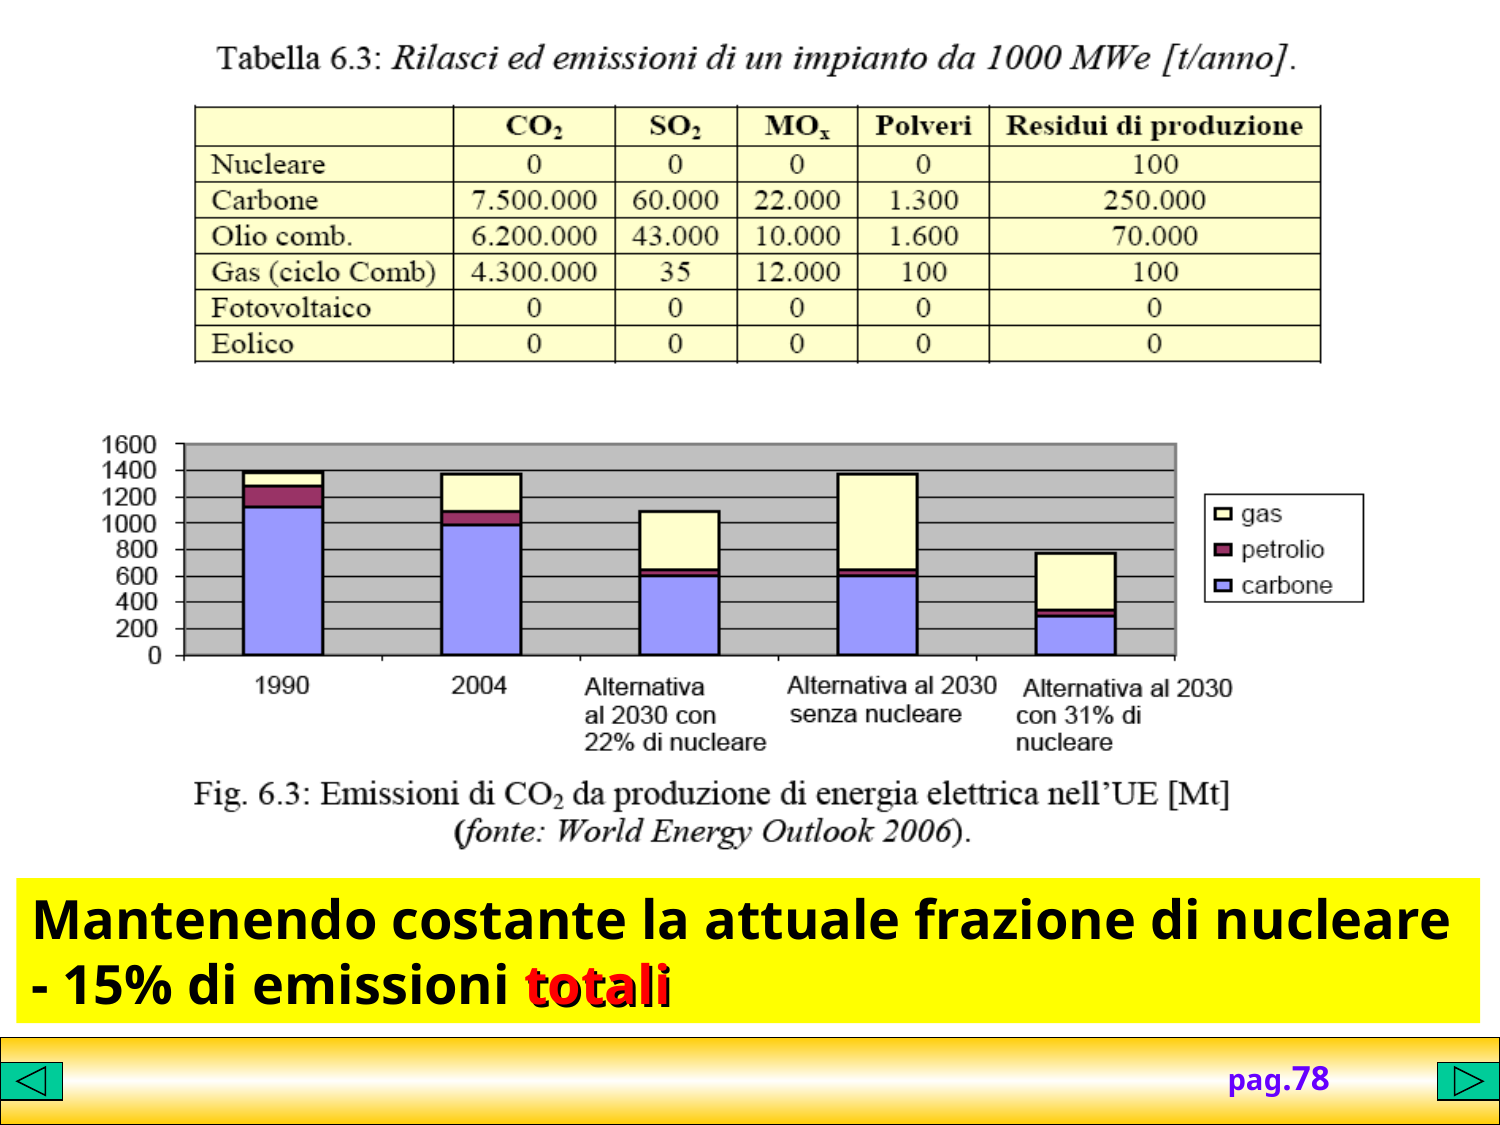

Mantenendo costante la attuale frazione di nucleare
- 15% di emissioni totali
78